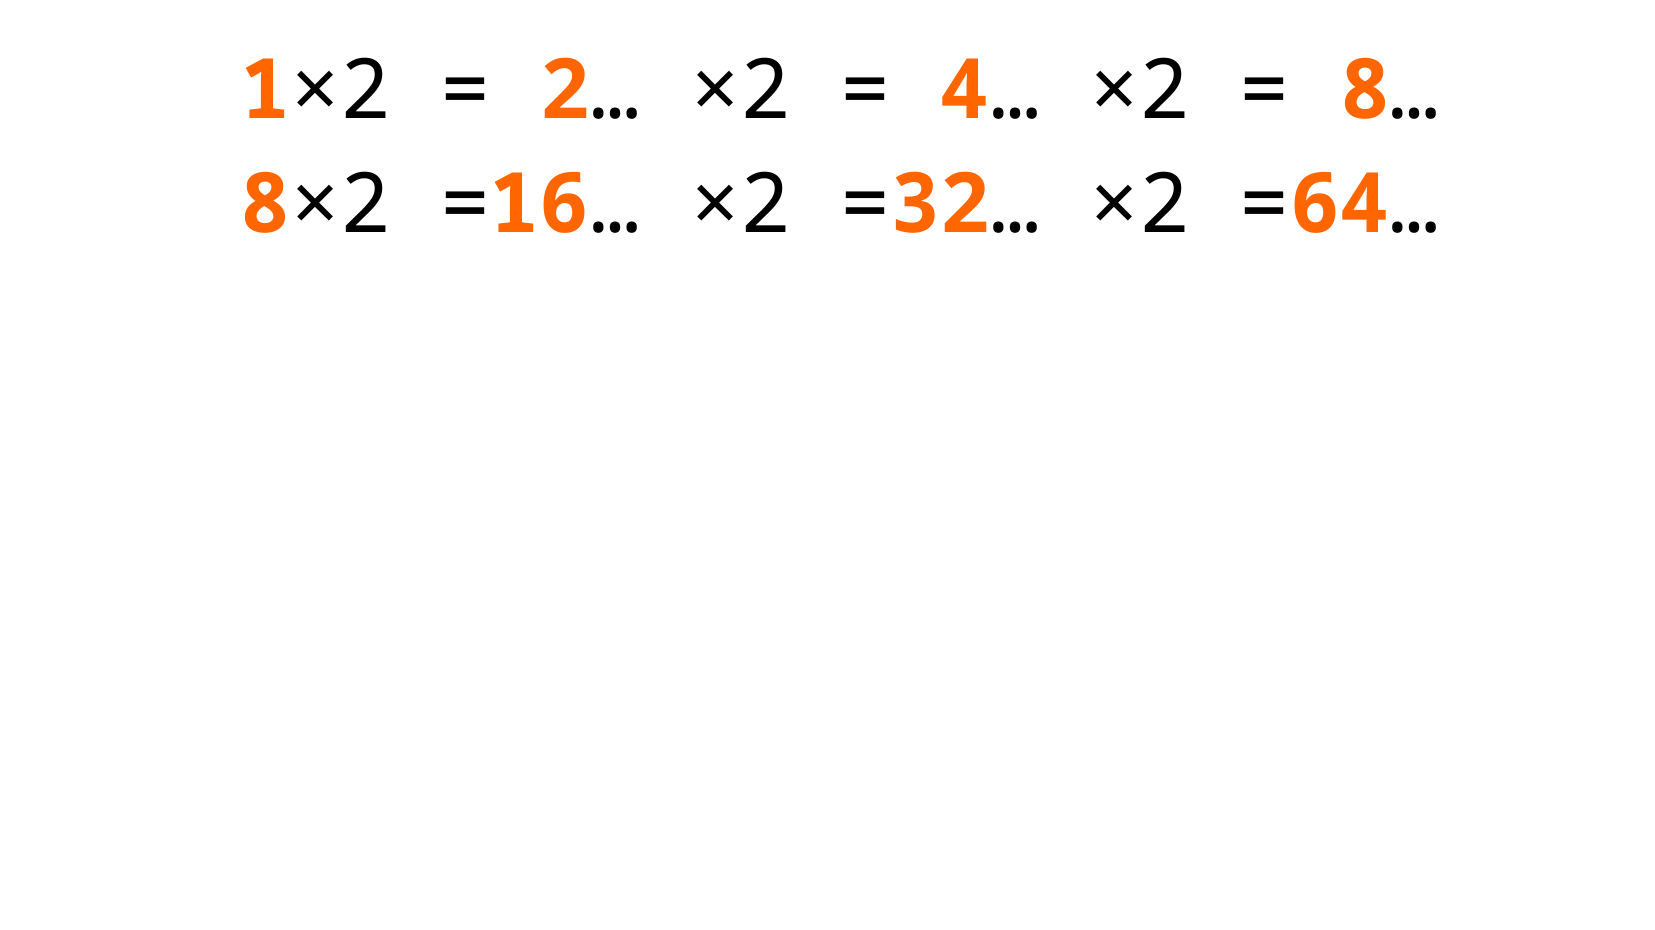

# 1×2 = 2… ×2 = 4… ×2 = 8… 8×2 =16… ×2 =32… ×2 =64…